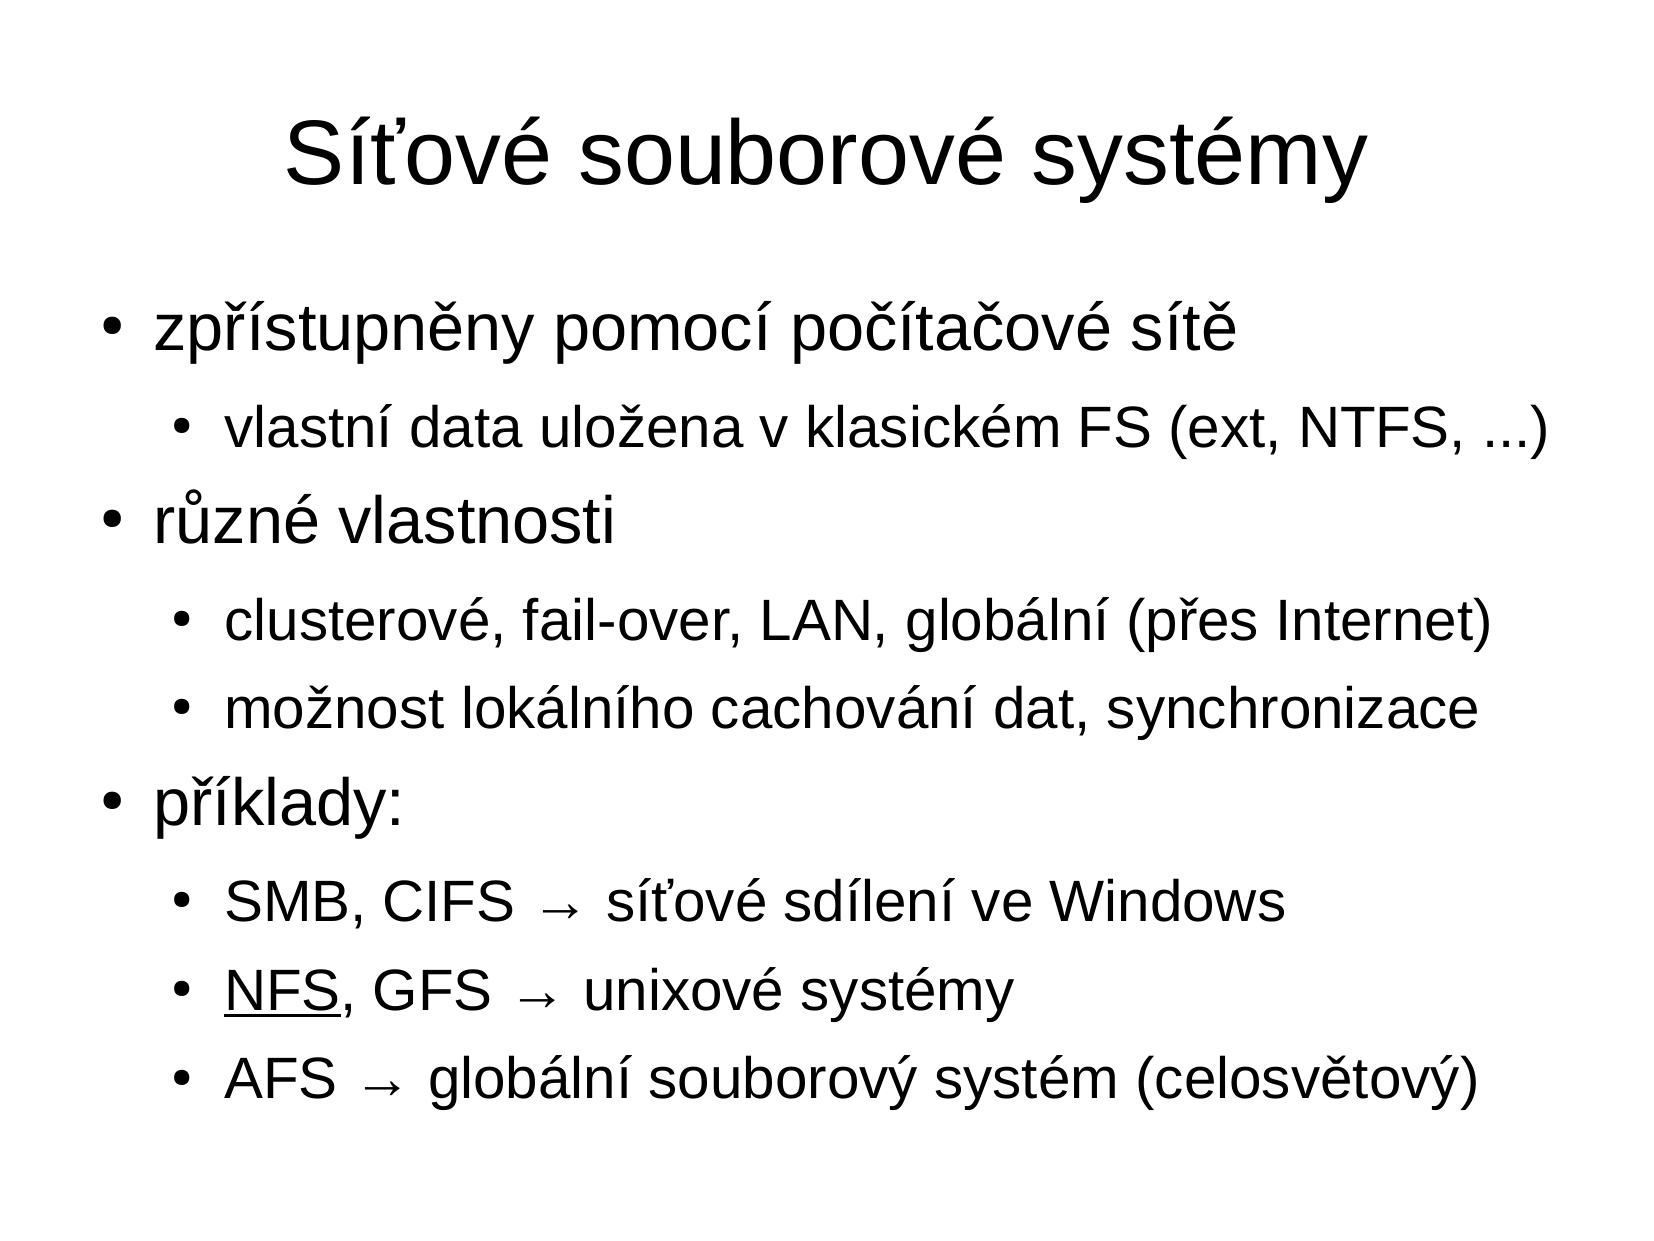

# Síťové souborové systémy
zpřístupněny pomocí počítačové sítě
vlastní data uložena v klasickém FS (ext, NTFS, ...)
různé vlastnosti
clusterové, fail-over, LAN, globální (přes Internet)
možnost lokálního cachování dat, synchronizace
příklady:
SMB, CIFS → síťové sdílení ve Windows
NFS, GFS → unixové systémy
AFS → globální souborový systém (celosvětový)